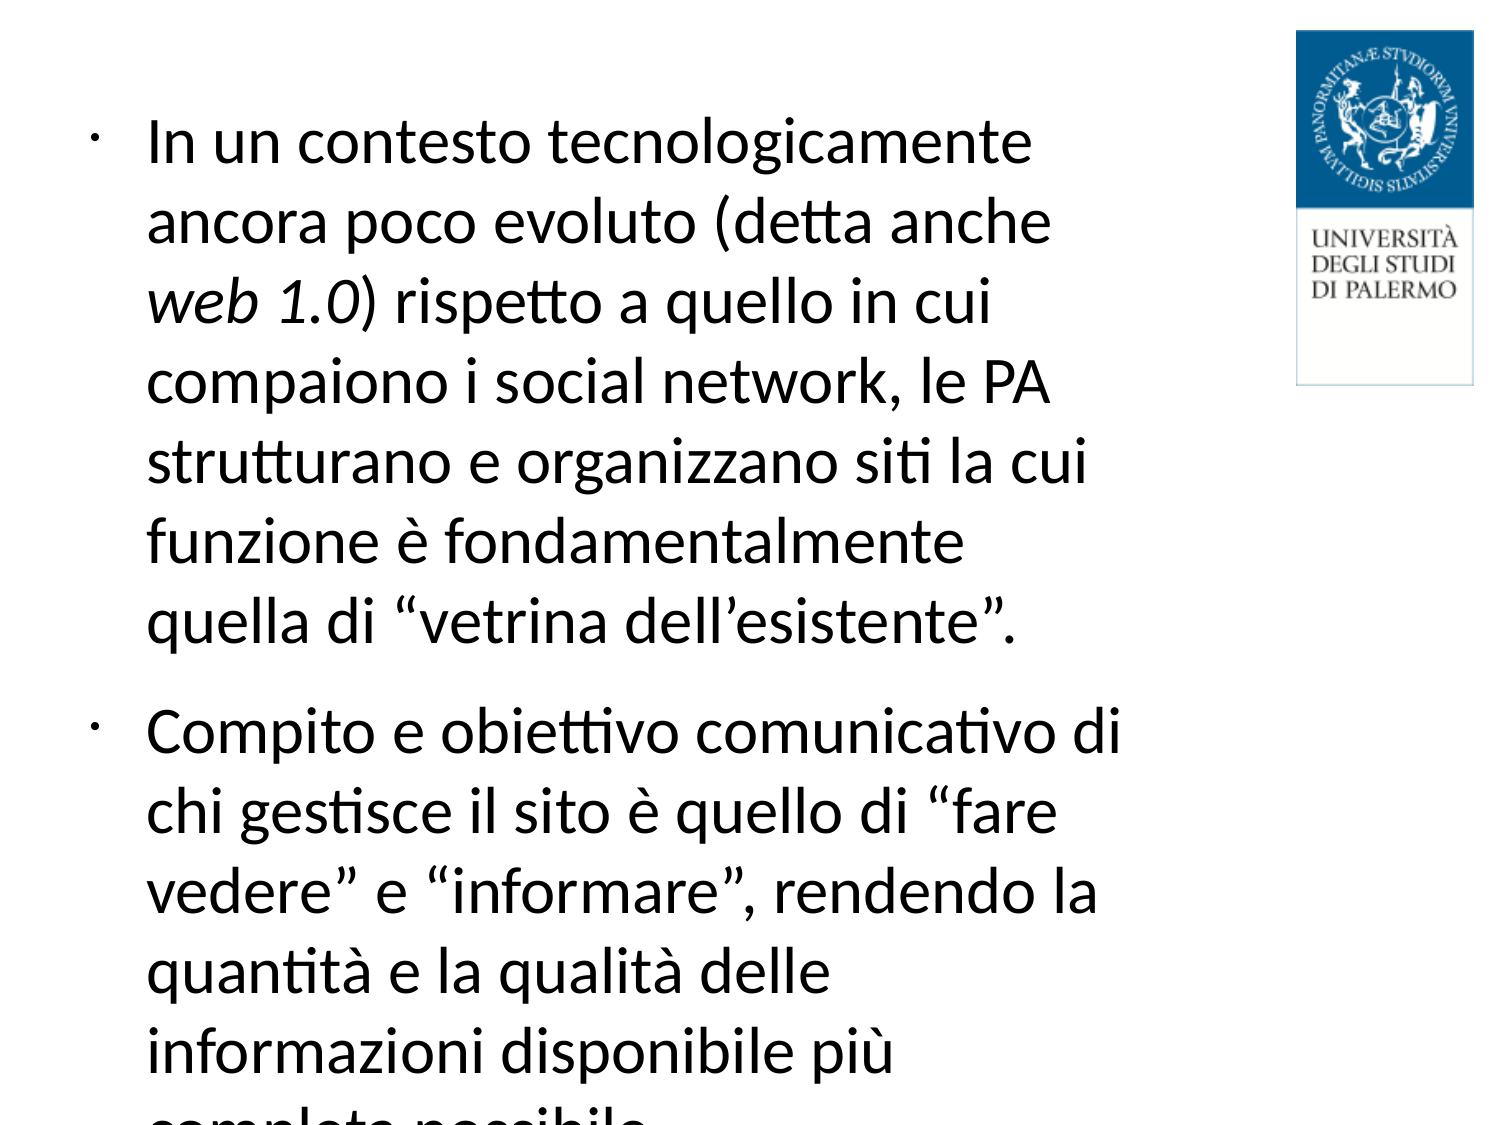

# In un contesto tecnologicamente ancora poco evoluto (detta anche web 1.0) rispetto a quello in cui compaiono i social network, le PA strutturano e organizzano siti la cui funzione è fondamentalmente quella di “vetrina dell’esistente”.
Compito e obiettivo comunicativo di chi gestisce il sito è quello di “fare vedere” e “informare”, rendendo la quantità e la qualità delle informazioni disponibile più completa possibile.
Dal punto di vista giuridico, le amministrazioni si ancorano alla normativa da poco introdotta in quegli anni inerente alla cosiddetta “riforma della Pubblica Amministrazione